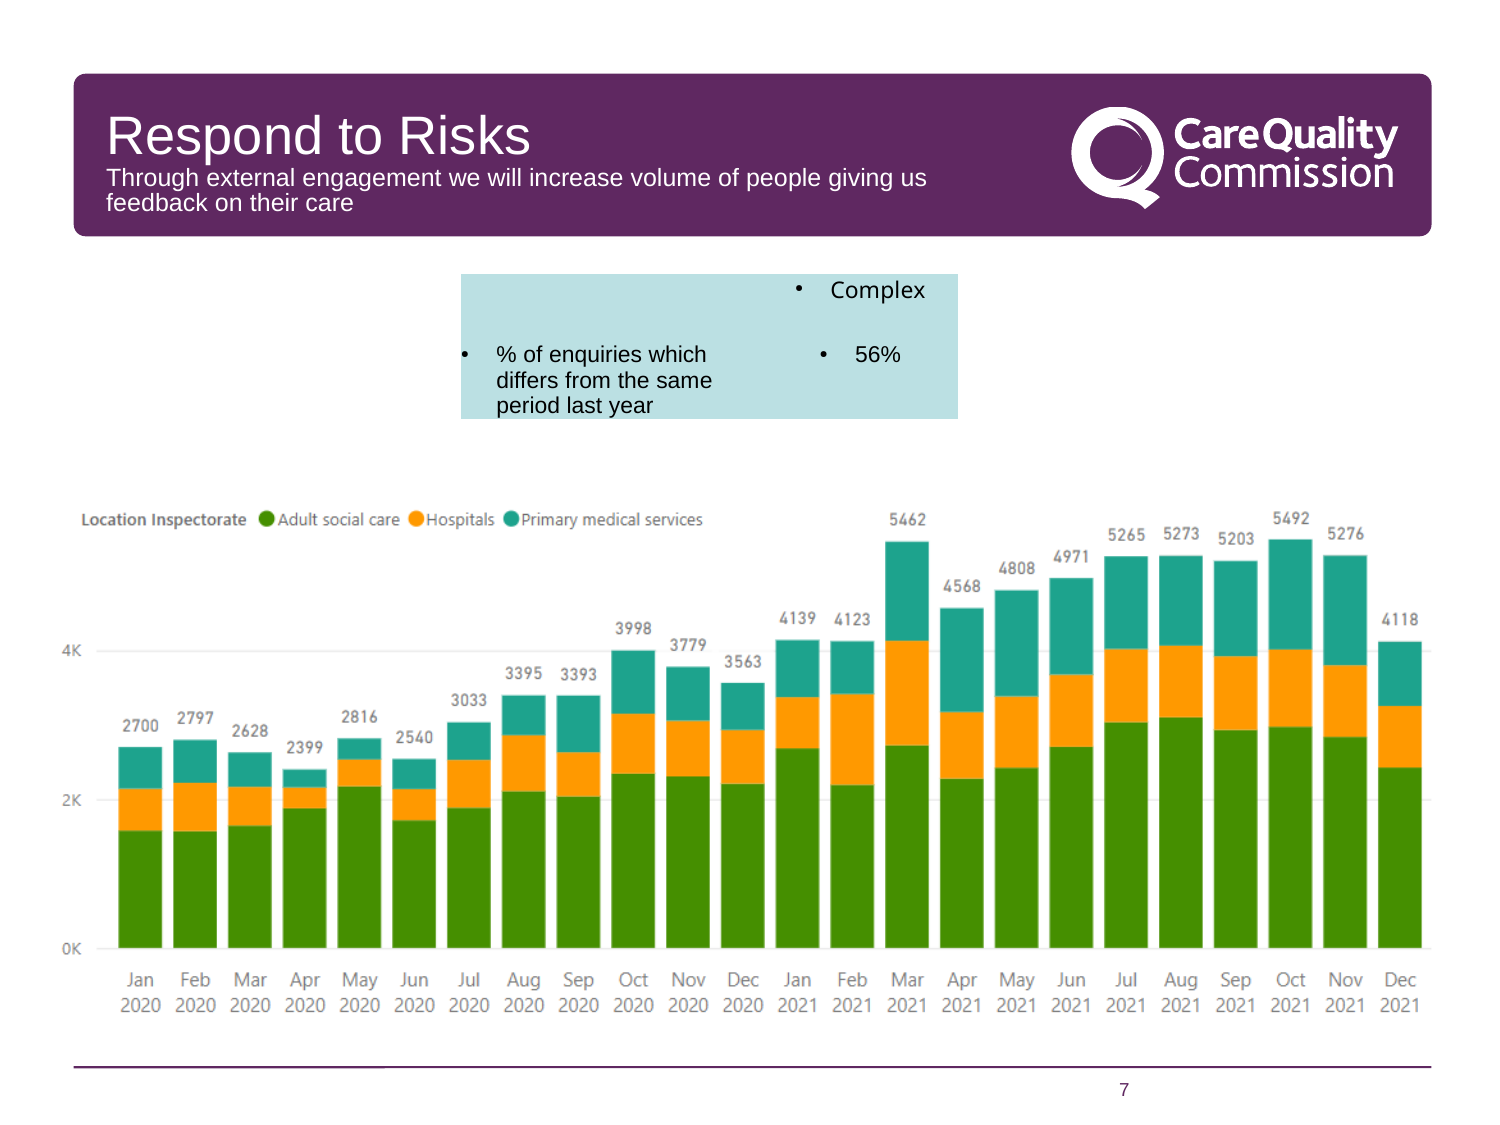

# Respond to Risks Through external engagement we will increase volume of people giving us feedback on their care
| | Complex |
| --- | --- |
| % of enquiries which differs from the same period last year | 56% |